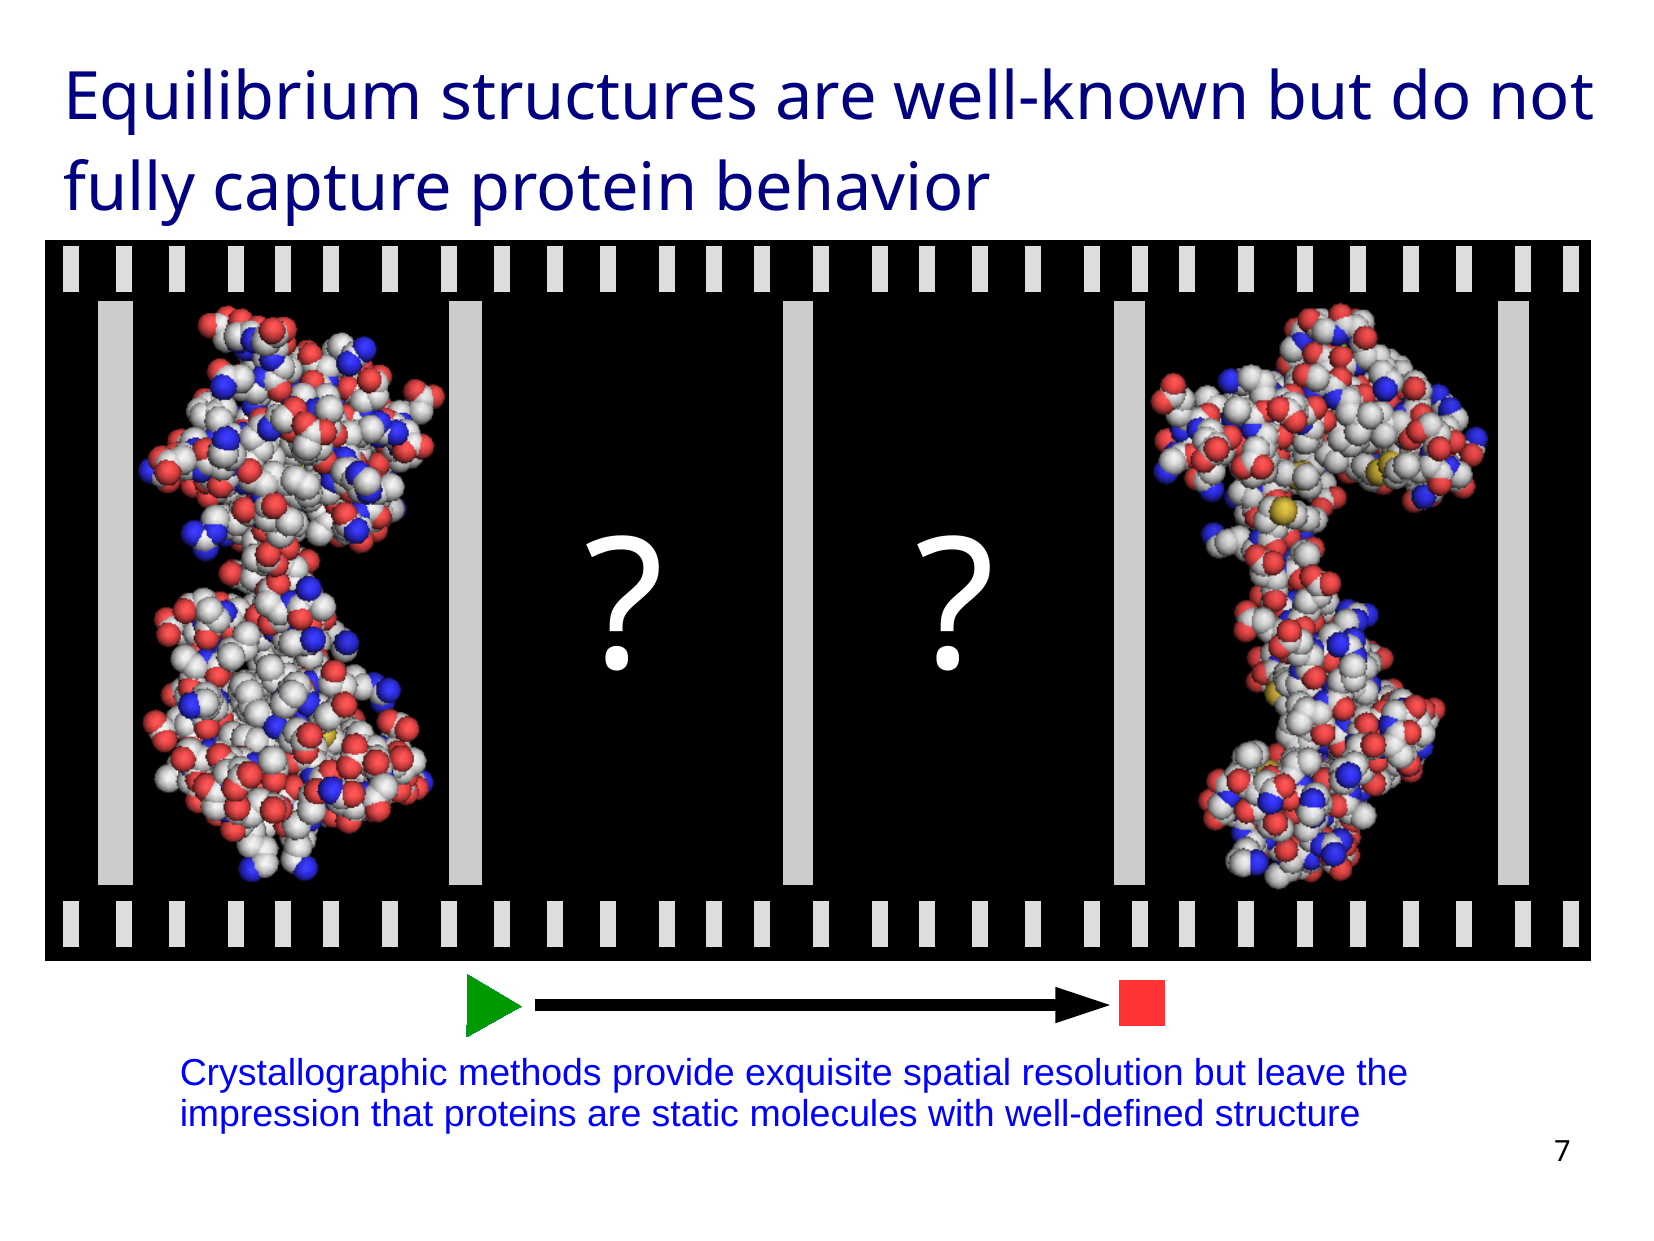

# Equilibrium structures are well-known but do not fully capture protein behavior
?
?
Crystallographic methods provide exquisite spatial resolution but leave the impression that proteins are static molecules with well-defined structure
7